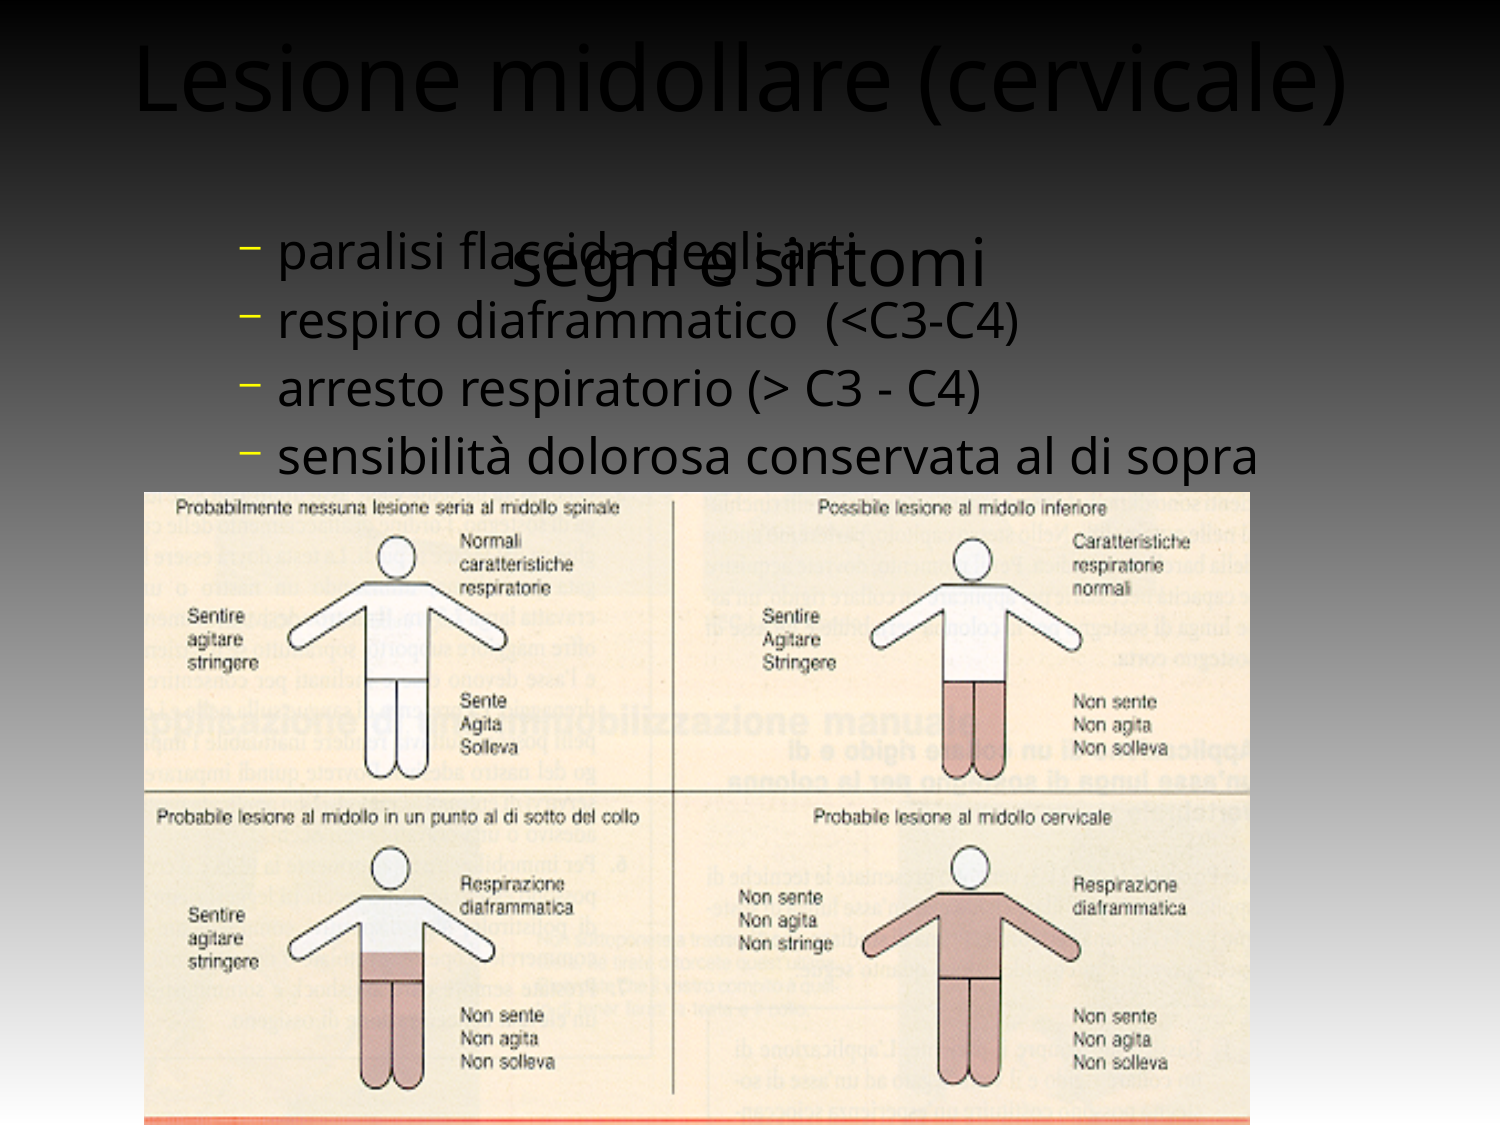

# Lesione midollare (cervicale) segni e sintomi
paralisi flaccida degli arti
respiro diaframmatico (<C3-C4)
arresto respiratorio (> C3 - C4)
sensibilità dolorosa conservata al di sopra della clavicola, ma non al di sotto